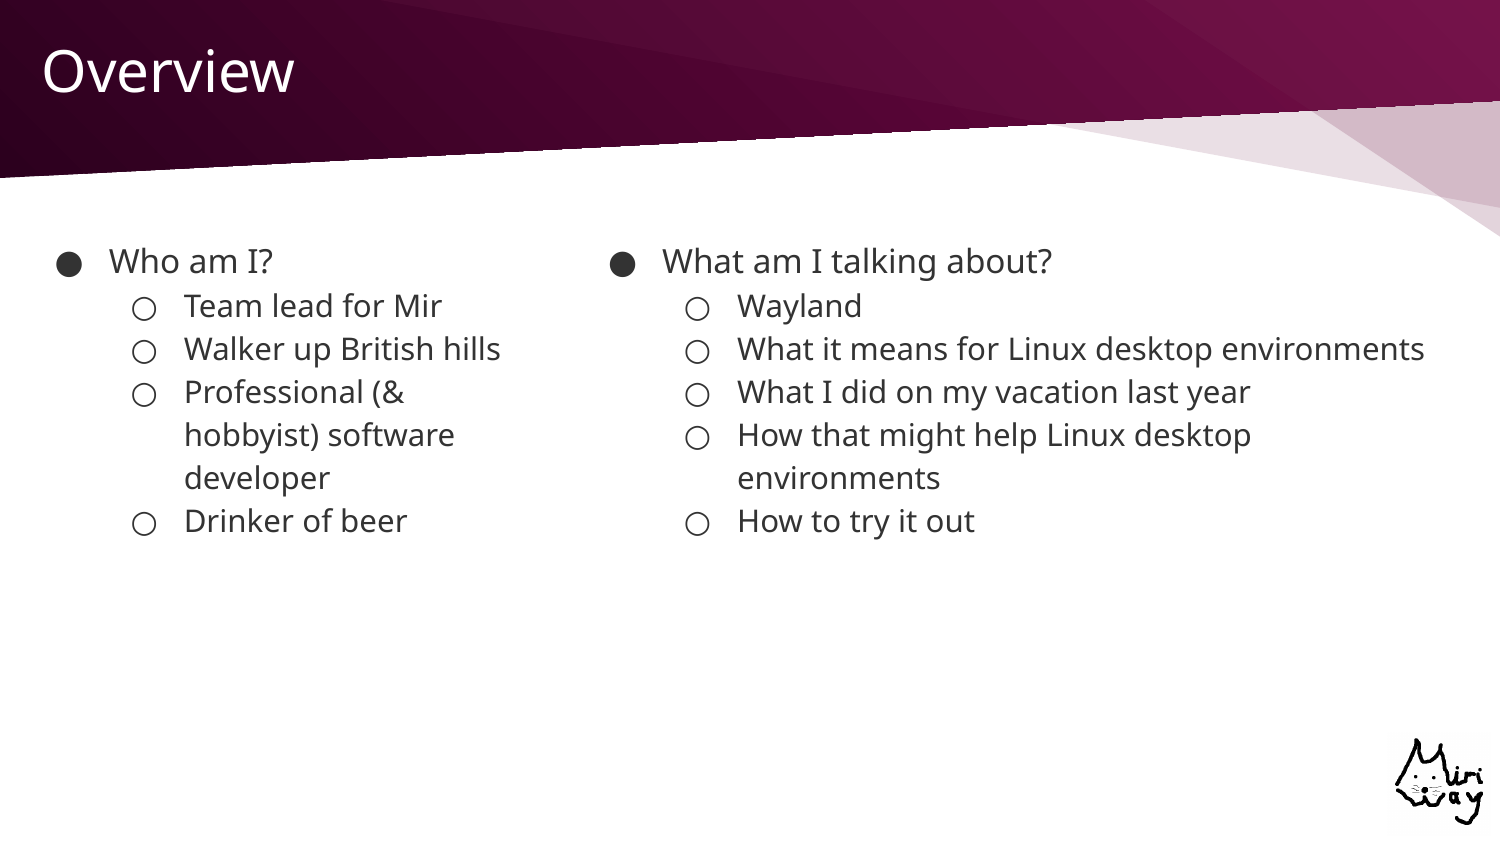

Overview
# Who am I?
Team lead for Mir
Walker up British hills
Professional (& hobbyist) software developer
Drinker of beer
What am I talking about?
Wayland
What it means for Linux desktop environments
What I did on my vacation last year
How that might help Linux desktop environments
How to try it out